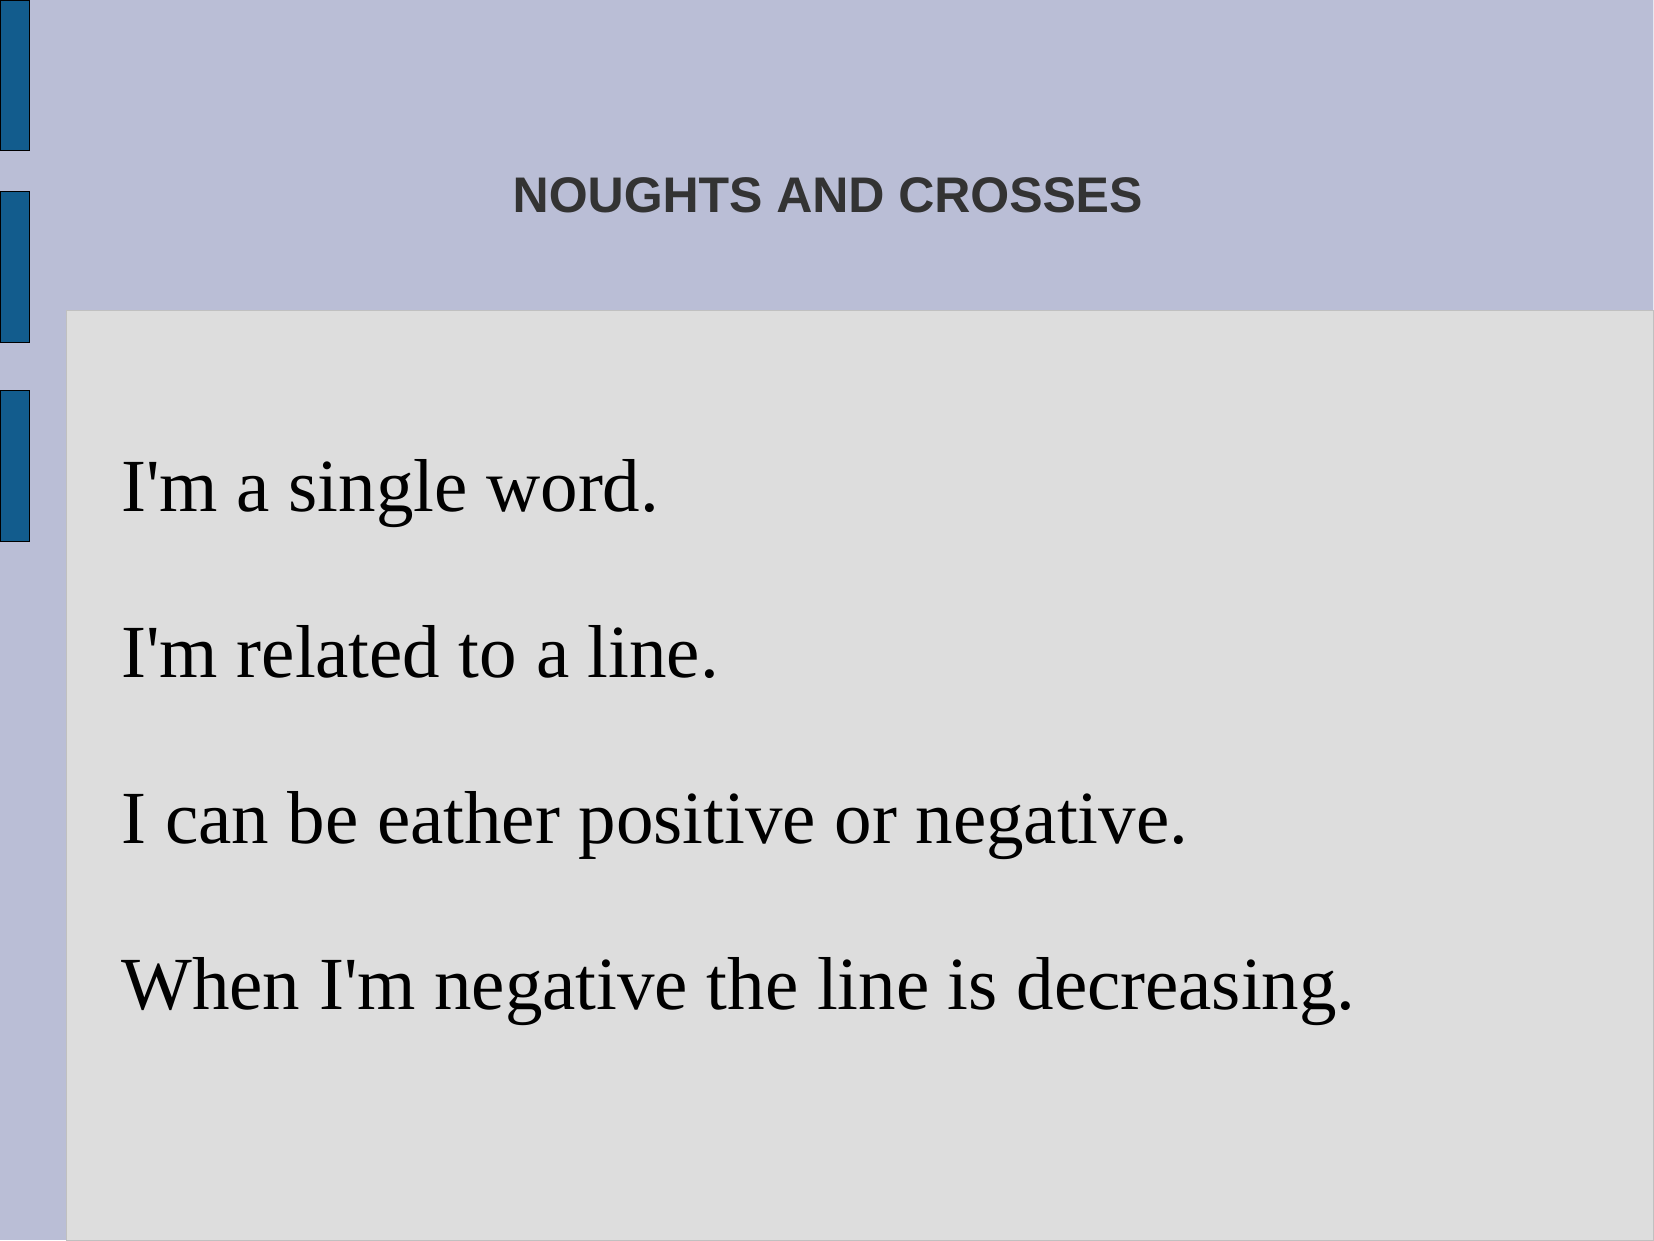

# NOUGHTS AND CROSSES
I'm a single word.
I'm related to a line.
I can be eather positive or negative.
When I'm negative the line is decreasing.